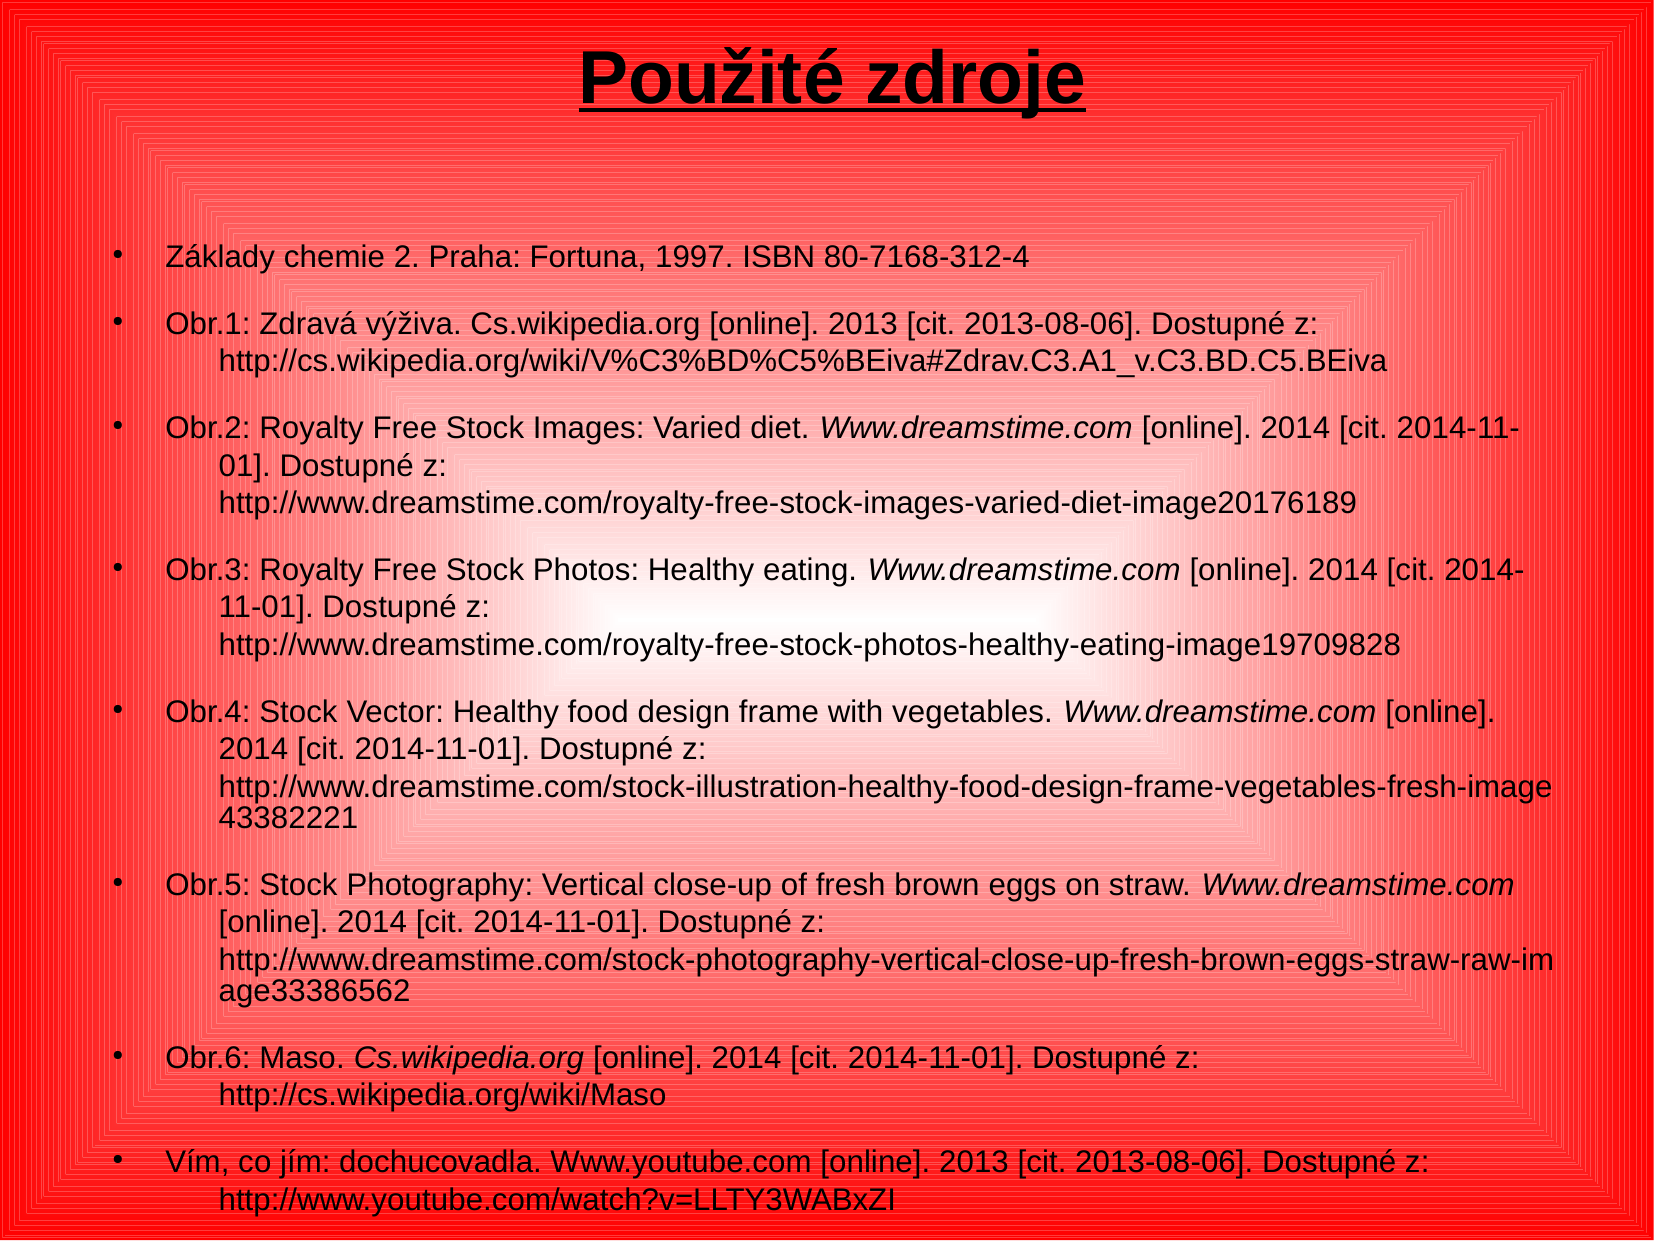

# Použité zdroje
Základy chemie 2. Praha: Fortuna, 1997. ISBN 80-7168-312-4
Obr.1: Zdravá výživa. Cs.wikipedia.org [online]. 2013 [cit. 2013-08-06]. Dostupné z: http://cs.wikipedia.org/wiki/V%C3%BD%C5%BEiva#Zdrav.C3.A1_v.C3.BD.C5.BEiva
Obr.2: Royalty Free Stock Images: Varied diet. Www.dreamstime.com [online]. 2014 [cit. 2014-11-01]. Dostupné z: http://www.dreamstime.com/royalty-free-stock-images-varied-diet-image20176189
Obr.3: Royalty Free Stock Photos: Healthy eating. Www.dreamstime.com [online]. 2014 [cit. 2014-11-01]. Dostupné z: http://www.dreamstime.com/royalty-free-stock-photos-healthy-eating-image19709828
Obr.4: Stock Vector: Healthy food design frame with vegetables. Www.dreamstime.com [online]. 2014 [cit. 2014-11-01]. Dostupné z: http://www.dreamstime.com/stock-illustration-healthy-food-design-frame-vegetables-fresh-image43382221
Obr.5: Stock Photography: Vertical close-up of fresh brown eggs on straw. Www.dreamstime.com [online]. 2014 [cit. 2014-11-01]. Dostupné z: http://www.dreamstime.com/stock-photography-vertical-close-up-fresh-brown-eggs-straw-raw-image33386562
Obr.6: Maso. Cs.wikipedia.org [online]. 2014 [cit. 2014-11-01]. Dostupné z: http://cs.wikipedia.org/wiki/Maso
Vím, co jím: dochucovadla. Www.youtube.com [online]. 2013 [cit. 2013-08-06]. Dostupné z: http://www.youtube.com/watch?v=LLTY3WABxZI